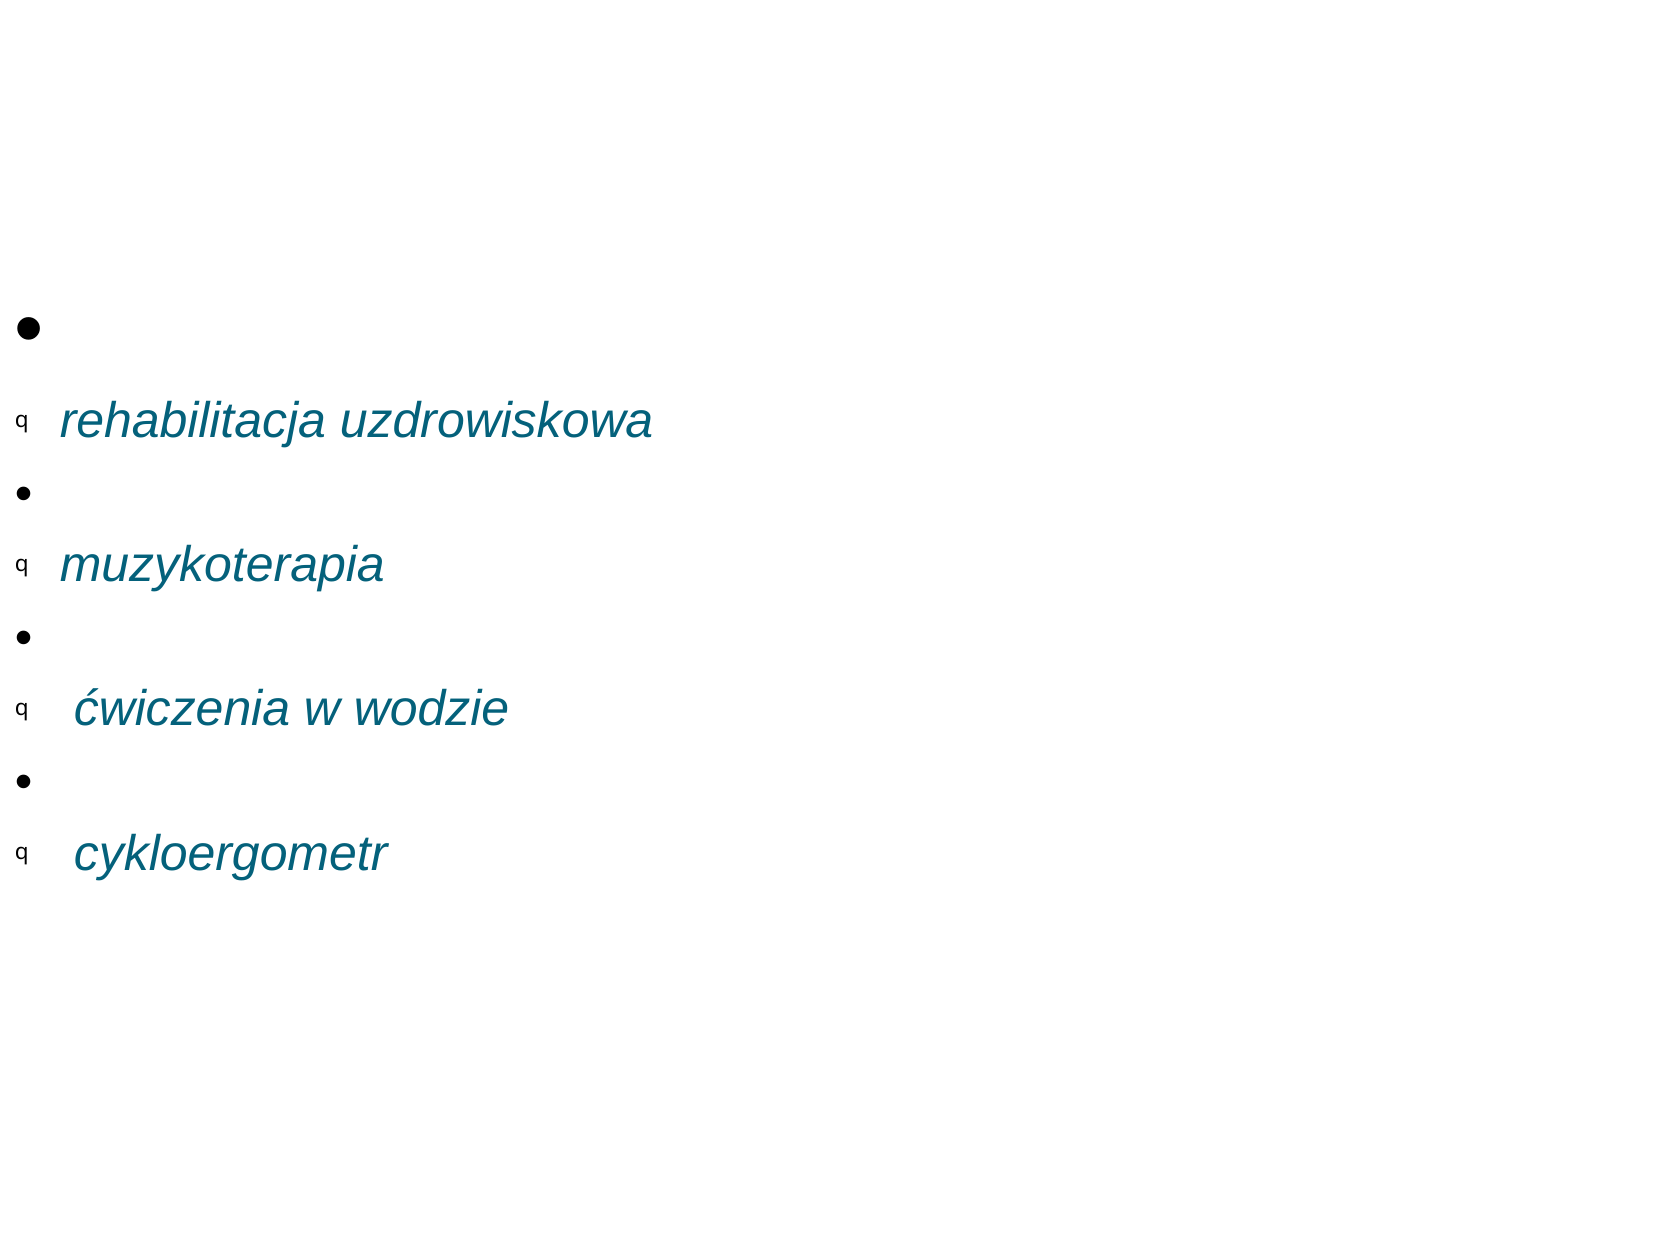

# rehabilitacja uzdrowiskowa
 muzykoterapia
 ćwiczenia w wodzie
 cykloergometr